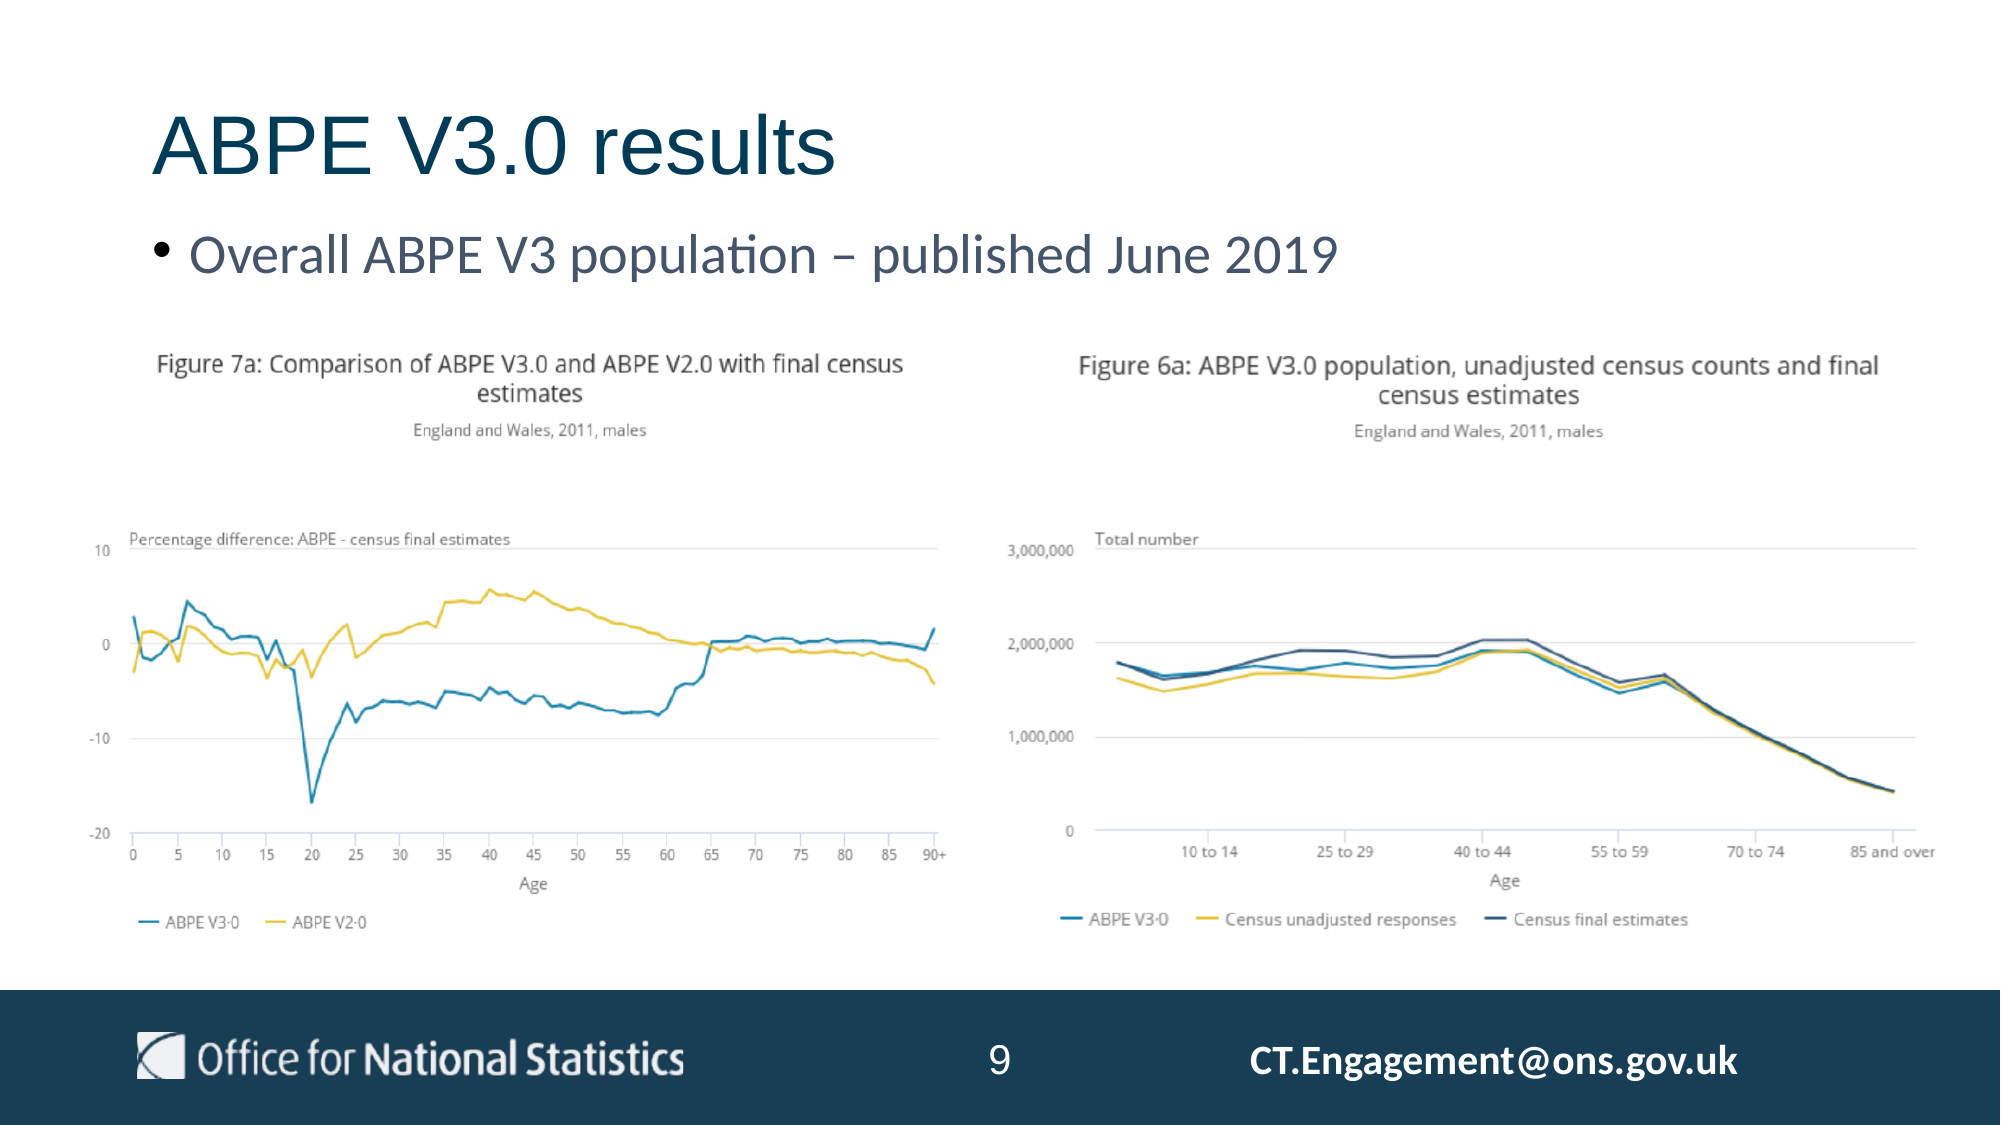

# ABPE V3.0 results
Overall ABPE V3 population – published June 2019
CT.Engagement@ons.gov.uk